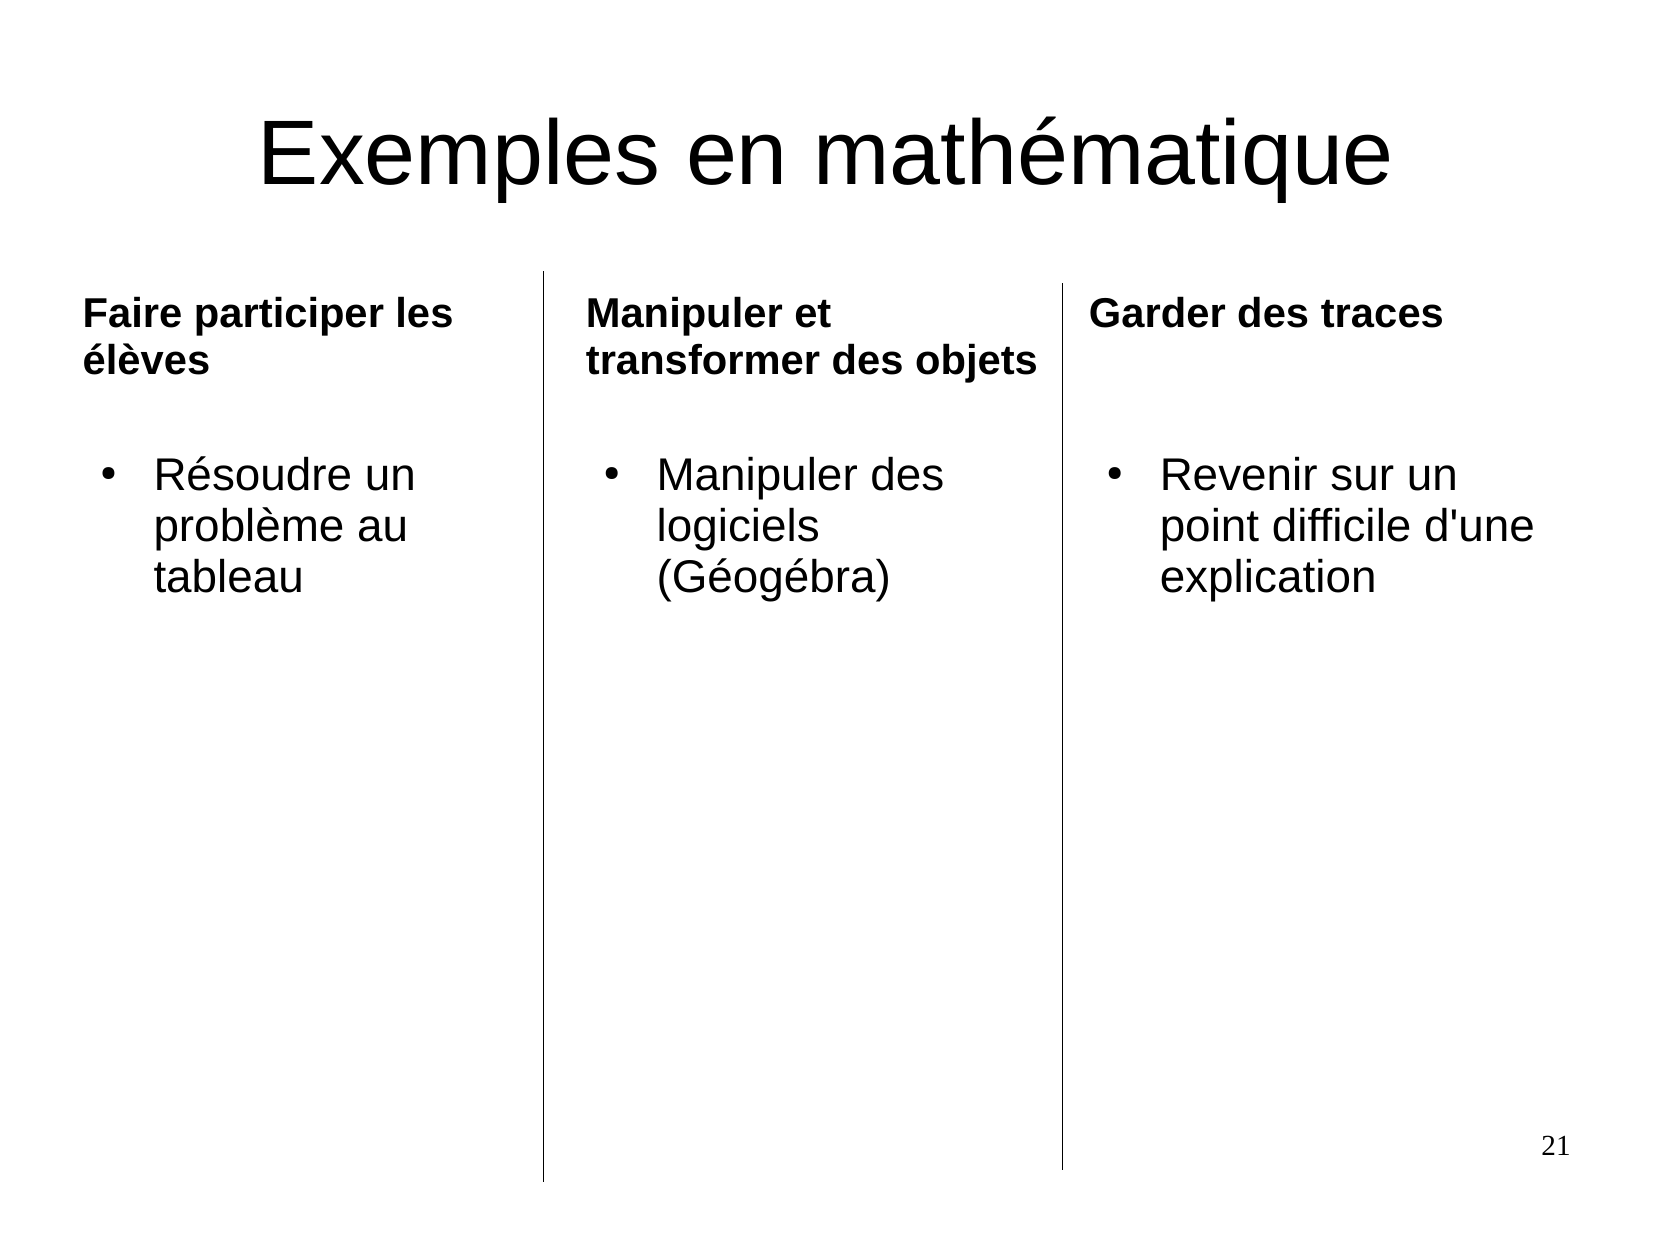

# Exemples en mathématique
Faire participer les élèves
Manipuler et transformer des objets
Garder des traces
Résoudre un problème au tableau
Manipuler des logiciels (Géogébra)
Revenir sur un point difficile d'une explication
21